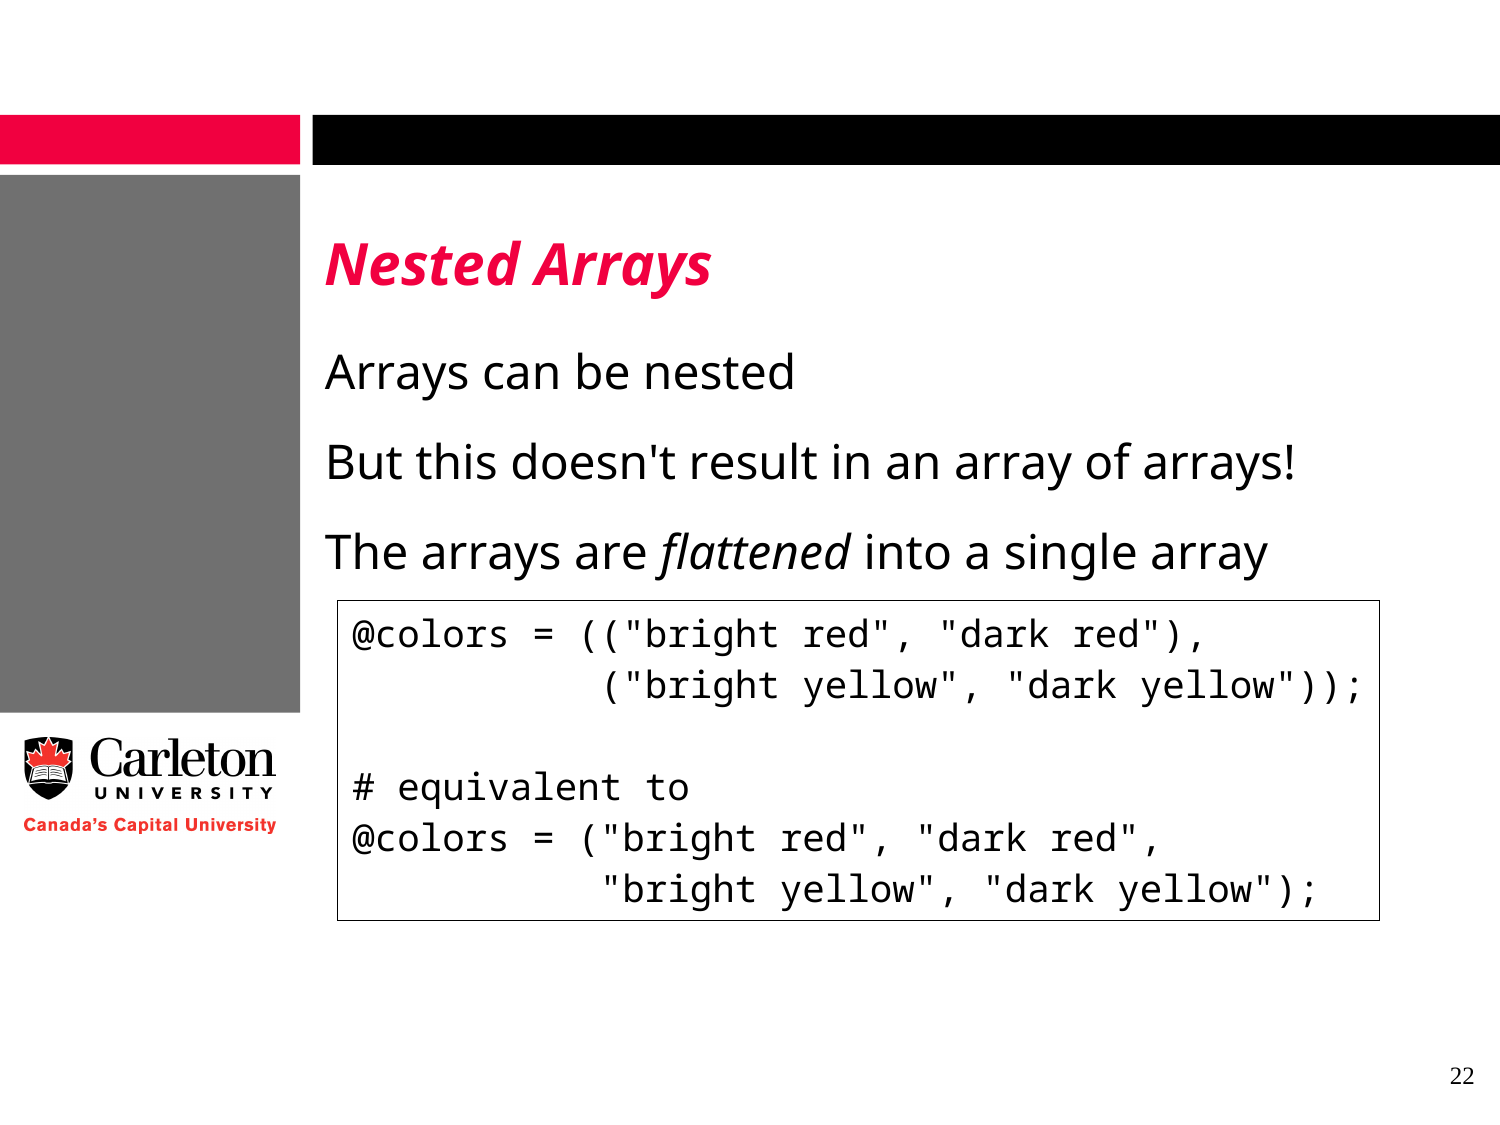

# Nested Arrays
Arrays can be nested
But this doesn't result in an array of arrays!
The arrays are flattened into a single array
@colors = (("bright red", "dark red"),
 ("bright yellow", "dark yellow"));
# equivalent to
@colors = ("bright red", "dark red",
 "bright yellow", "dark yellow");
22